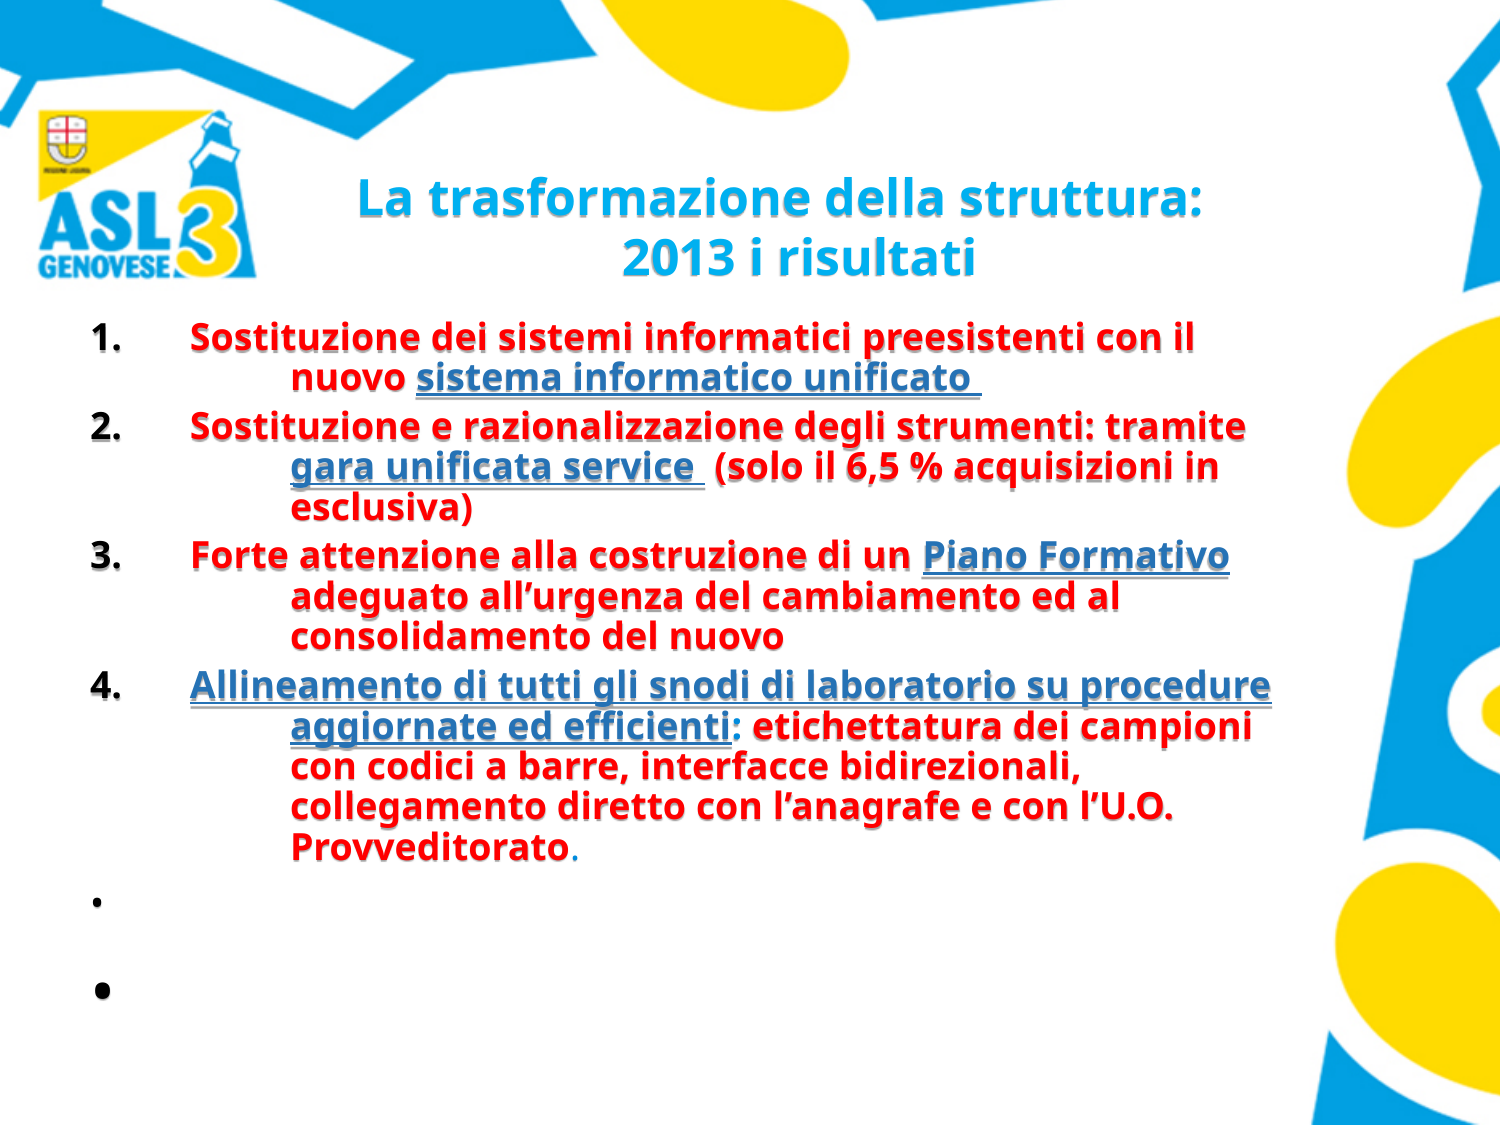

# La trasformazione della struttura: 2013 i risultati
Sostituzione dei sistemi informatici preesistenti con il nuovo sistema informatico unificato
Sostituzione e razionalizzazione degli strumenti: tramite gara unificata service (solo il 6,5 % acquisizioni in esclusiva)
Forte attenzione alla costruzione di un Piano Formativo adeguato all’urgenza del cambiamento ed al consolidamento del nuovo
Allineamento di tutti gli snodi di laboratorio su procedure aggiornate ed efficienti: etichettatura dei campioni con codici a barre, interfacce bidirezionali, collegamento diretto con l’anagrafe e con l’U.O. Provveditorato.